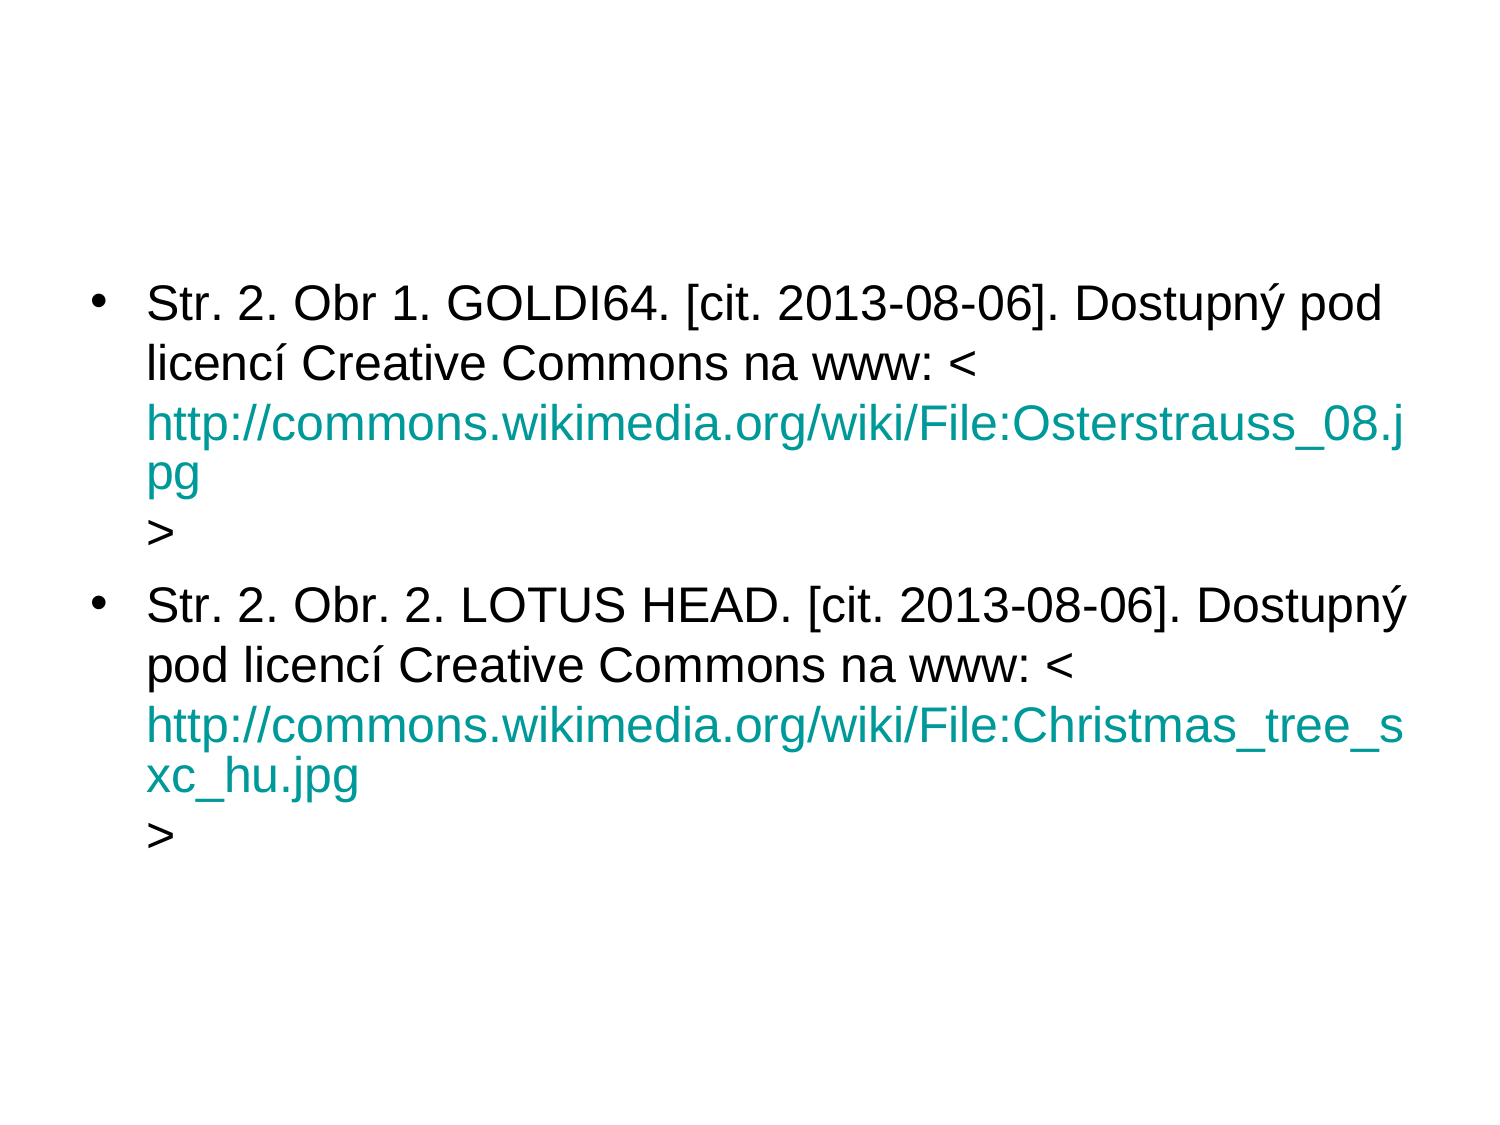

#
Str. 2. Obr 1. GOLDI64. [cit. 2013-08-06]. Dostupný pod licencí Creative Commons na www: <http://commons.wikimedia.org/wiki/File:Osterstrauss_08.jpg>
Str. 2. Obr. 2. LOTUS HEAD. [cit. 2013-08-06]. Dostupný pod licencí Creative Commons na www: <http://commons.wikimedia.org/wiki/File:Christmas_tree_sxc_hu.jpg>